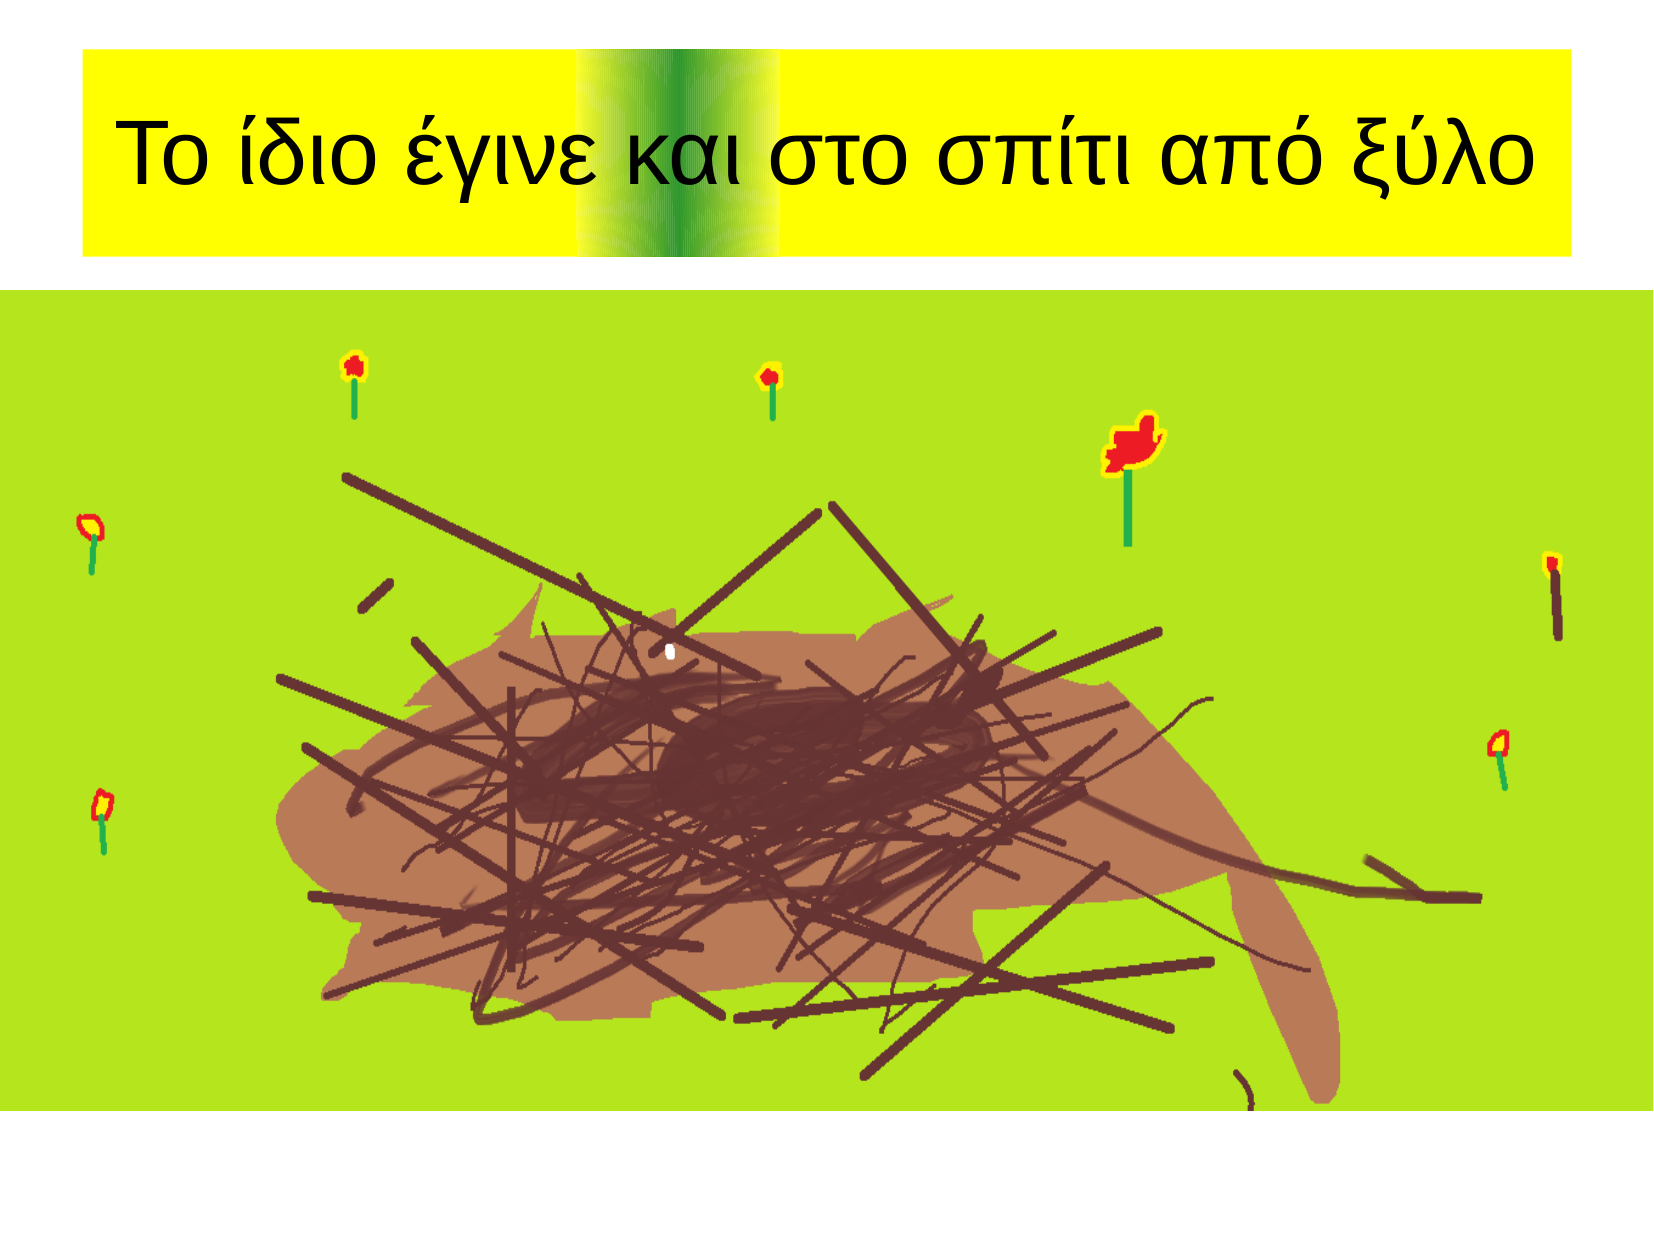

# Το ίδιο έγινε και στο σπίτι από ξύλο